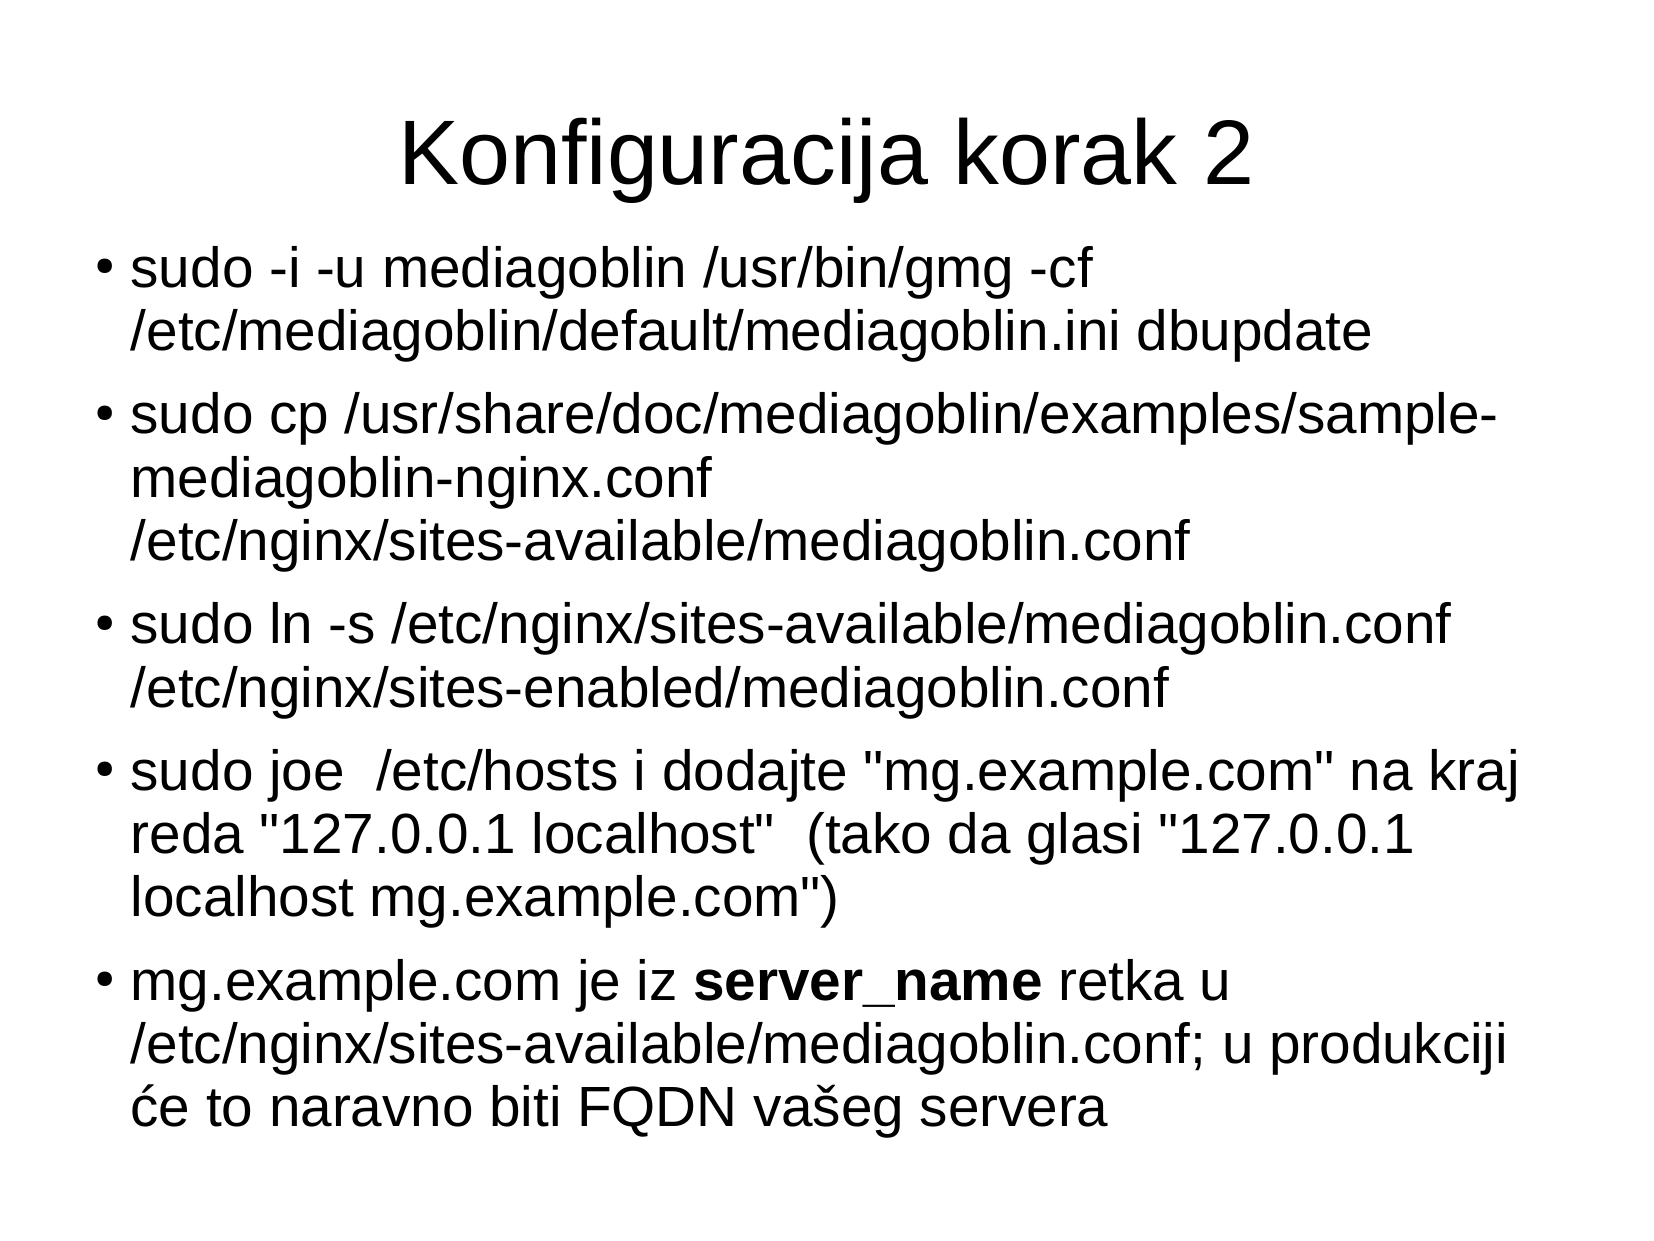

# Konfiguracija korak 2
sudo -i -u mediagoblin /usr/bin/gmg -cf /etc/mediagoblin/default/mediagoblin.ini dbupdate
sudo cp /usr/share/doc/mediagoblin/examples/sample-mediagoblin-nginx.conf /etc/nginx/sites-available/mediagoblin.conf
sudo ln -s /etc/nginx/sites-available/mediagoblin.conf /etc/nginx/sites-enabled/mediagoblin.conf
sudo joe /etc/hosts i dodajte "mg.example.com" na kraj reda "127.0.0.1 localhost" (tako da glasi "127.0.0.1 localhost mg.example.com")
mg.example.com je iz server_name retka u /etc/nginx/sites-available/mediagoblin.conf; u produkciji će to naravno biti FQDN vašeg servera